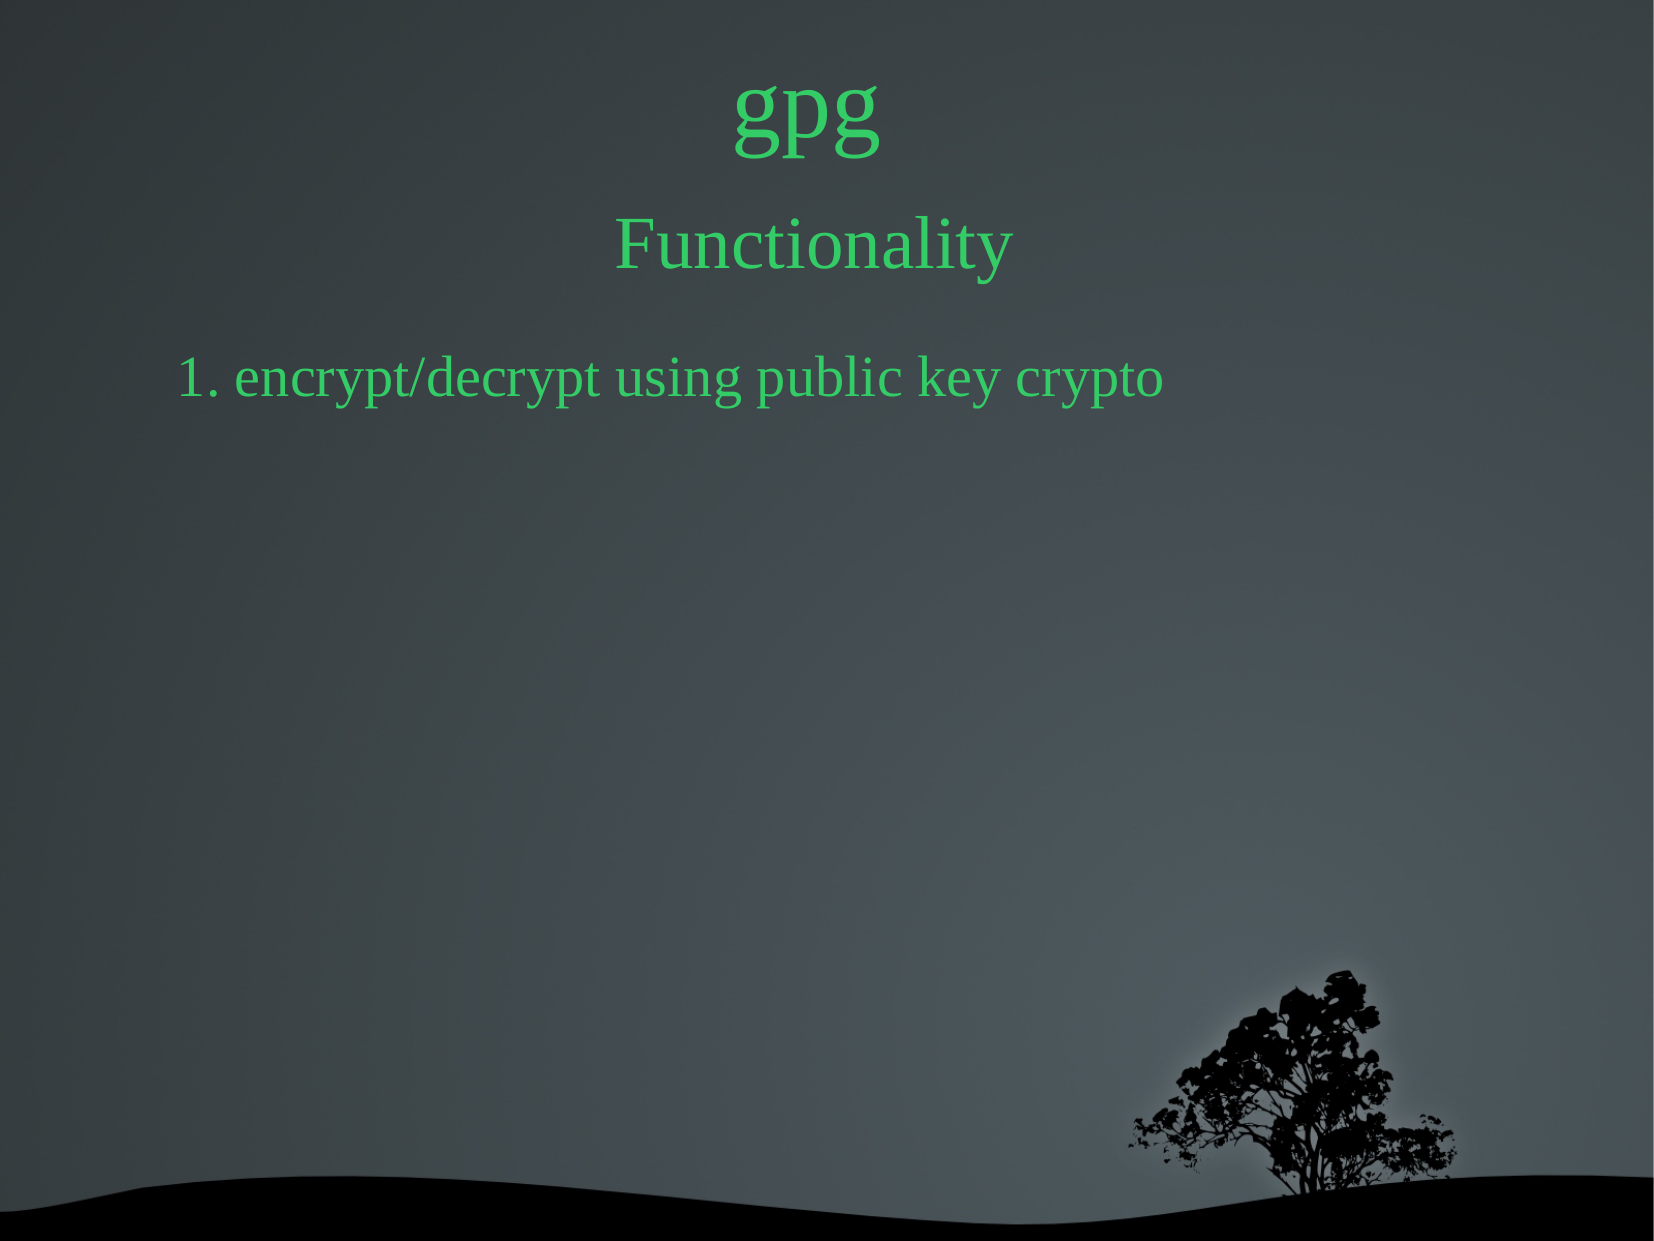

gpg
Functionality
1. encrypt/decrypt using public key crypto